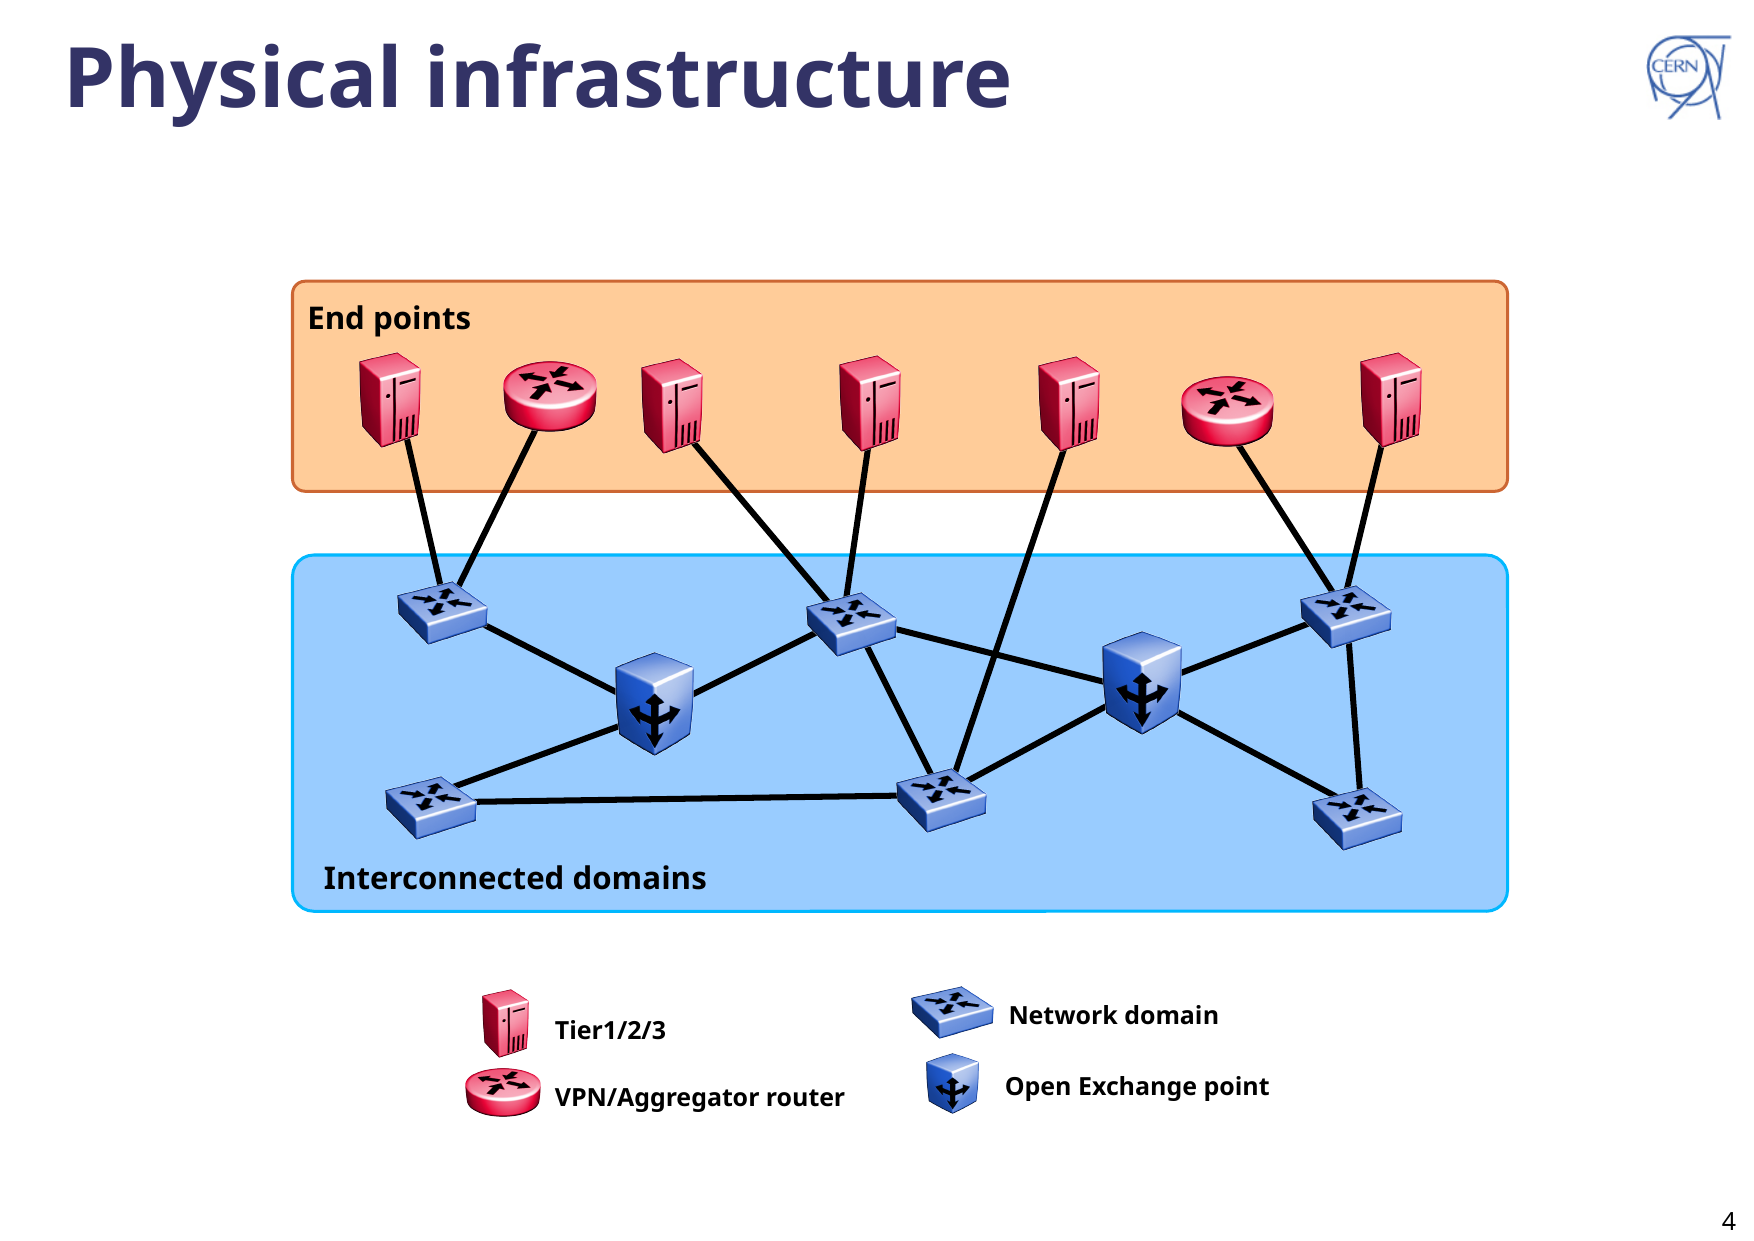

# Physical infrastructure
End points
Interconnected domains
Network domain
Tier1/2/3
Open Exchange point
VPN/Aggregator router
4